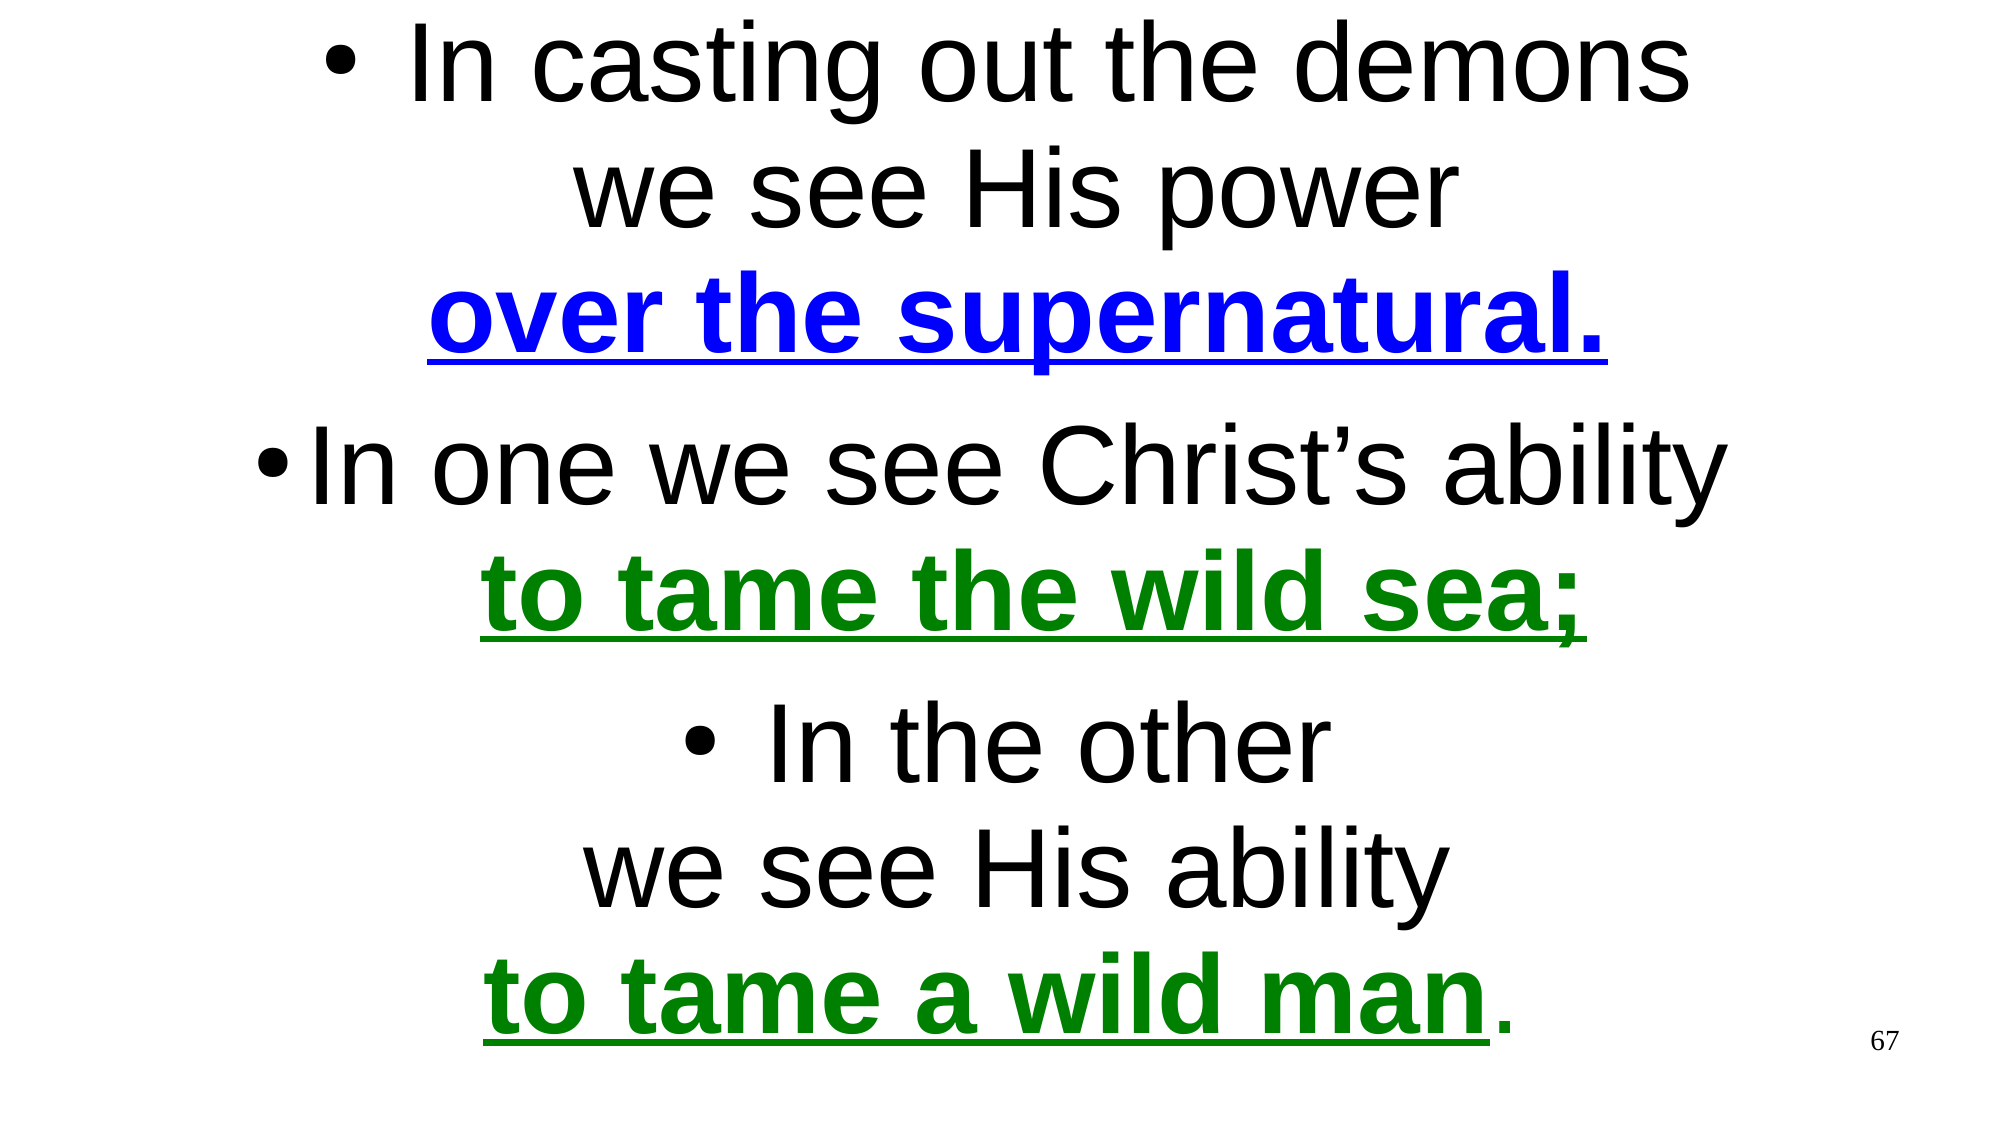

# In casting out the demons we see His power over the supernatural.
In one we see Christ’s ability
to tame the wild sea;
 In the other
we see His ability
to tame a wild man.
67